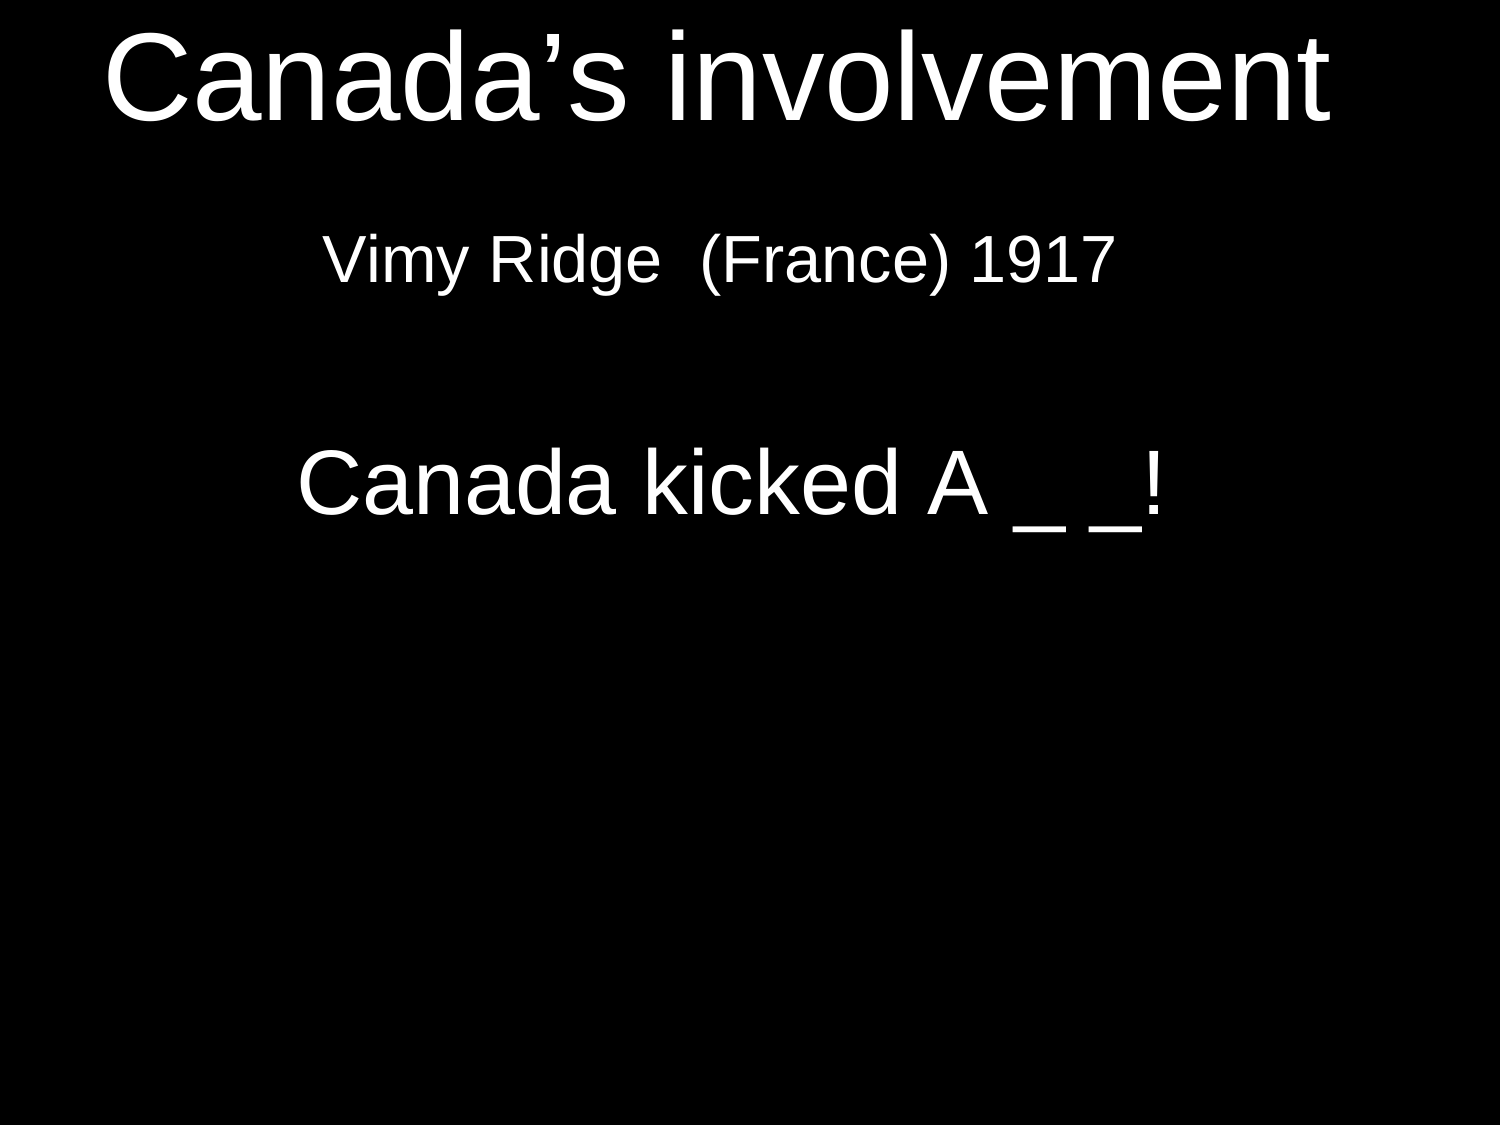

Canada’s involvement
Vimy Ridge (France) 1917
Canada kicked A _ _!
m